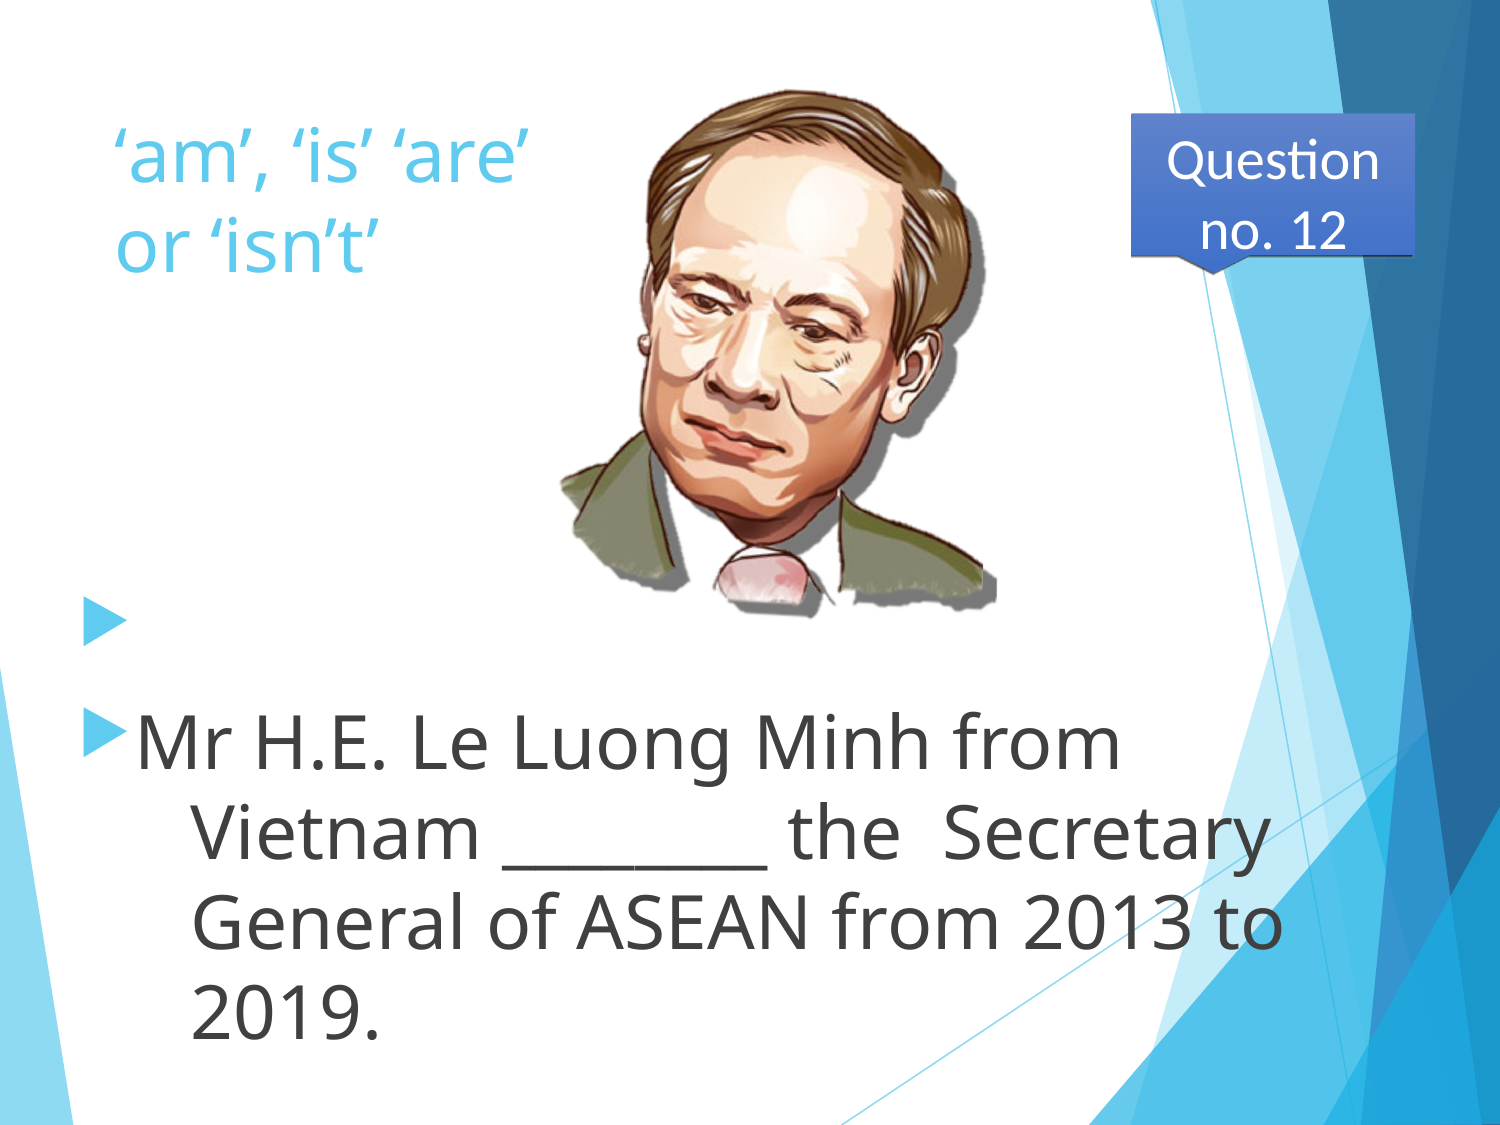

# ‘am’, ‘is’ ‘are’ or ‘isn’t’
Question no. 12
Mr H.E. Le Luong Minh from Vietnam ________ the Secretary General of ASEAN from 2013 to 2019.